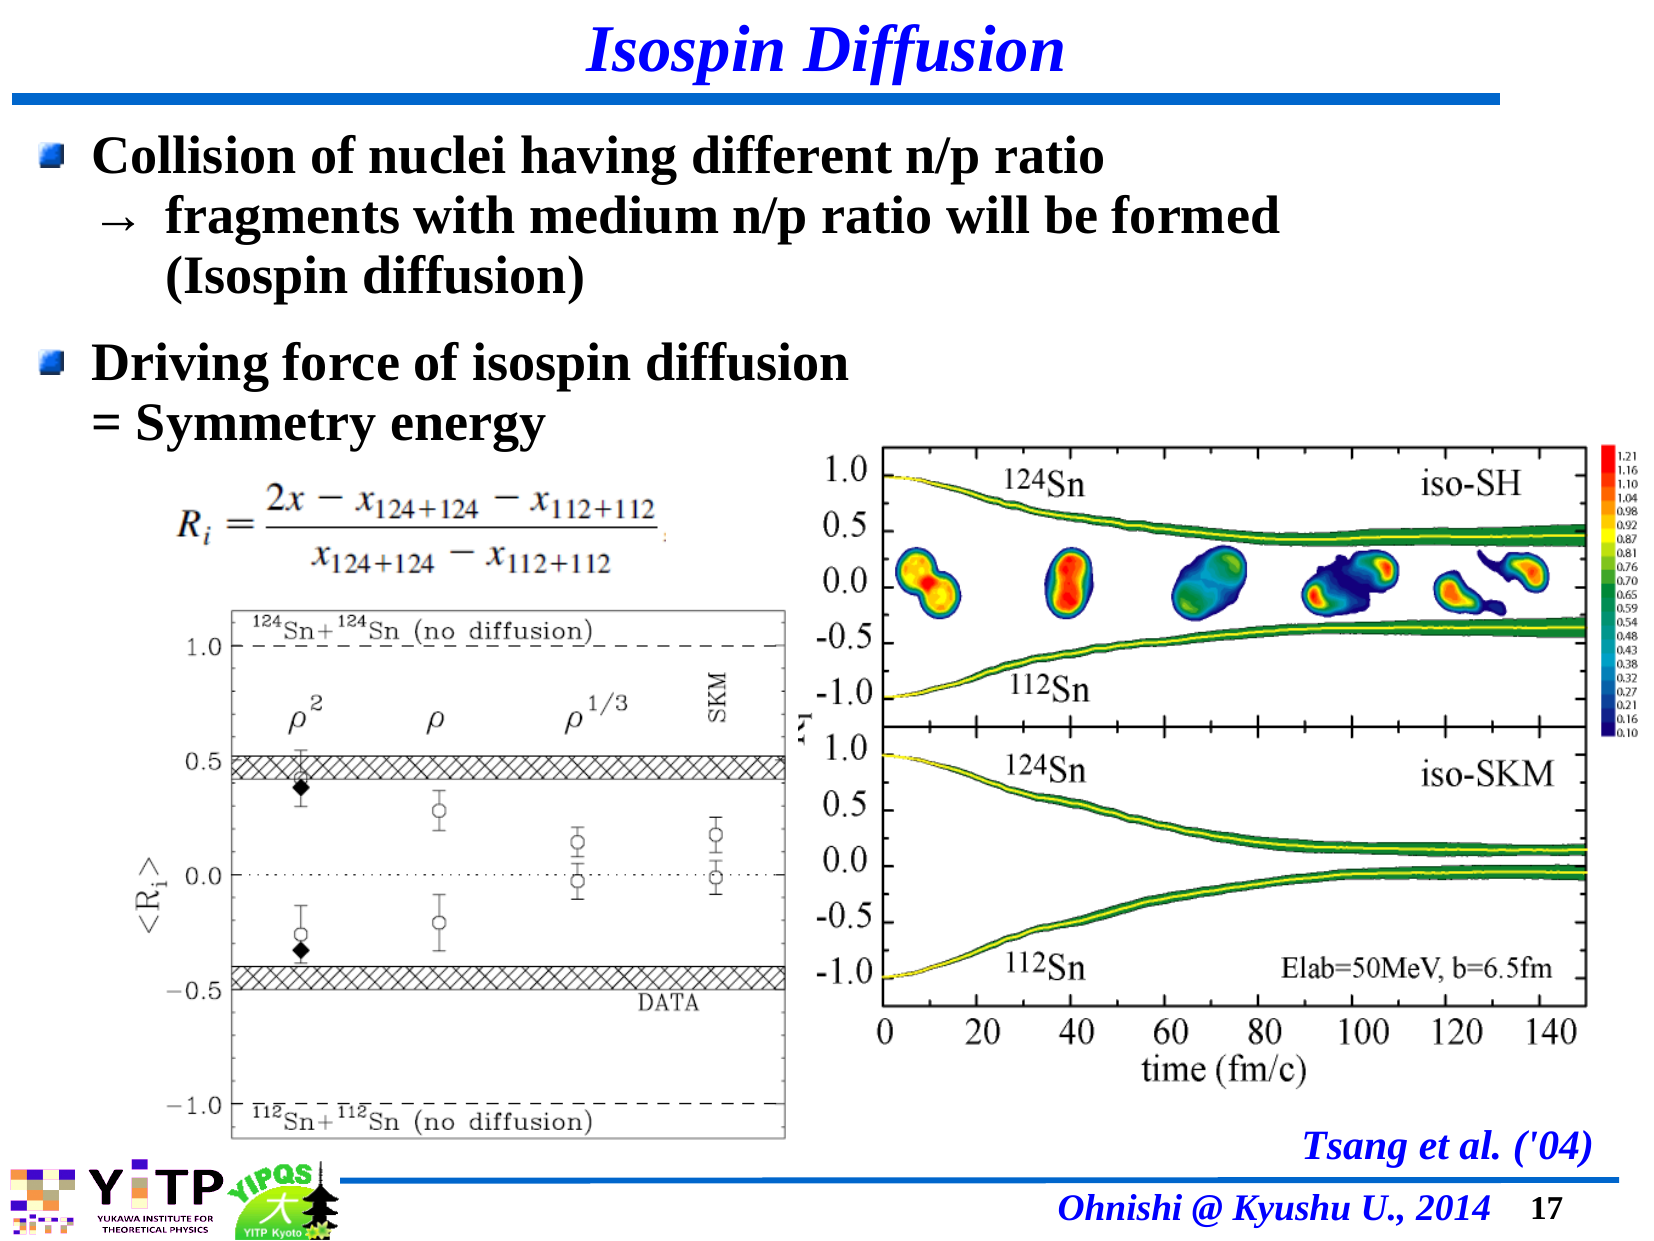

# Isospin Diffusion
Collision of nuclei having different n/p ratio
→	fragments with medium n/p ratio will be formed
	(Isospin diffusion)
Driving force of isospin diffusion
= Symmetry energy
Tsang et al. ('04)